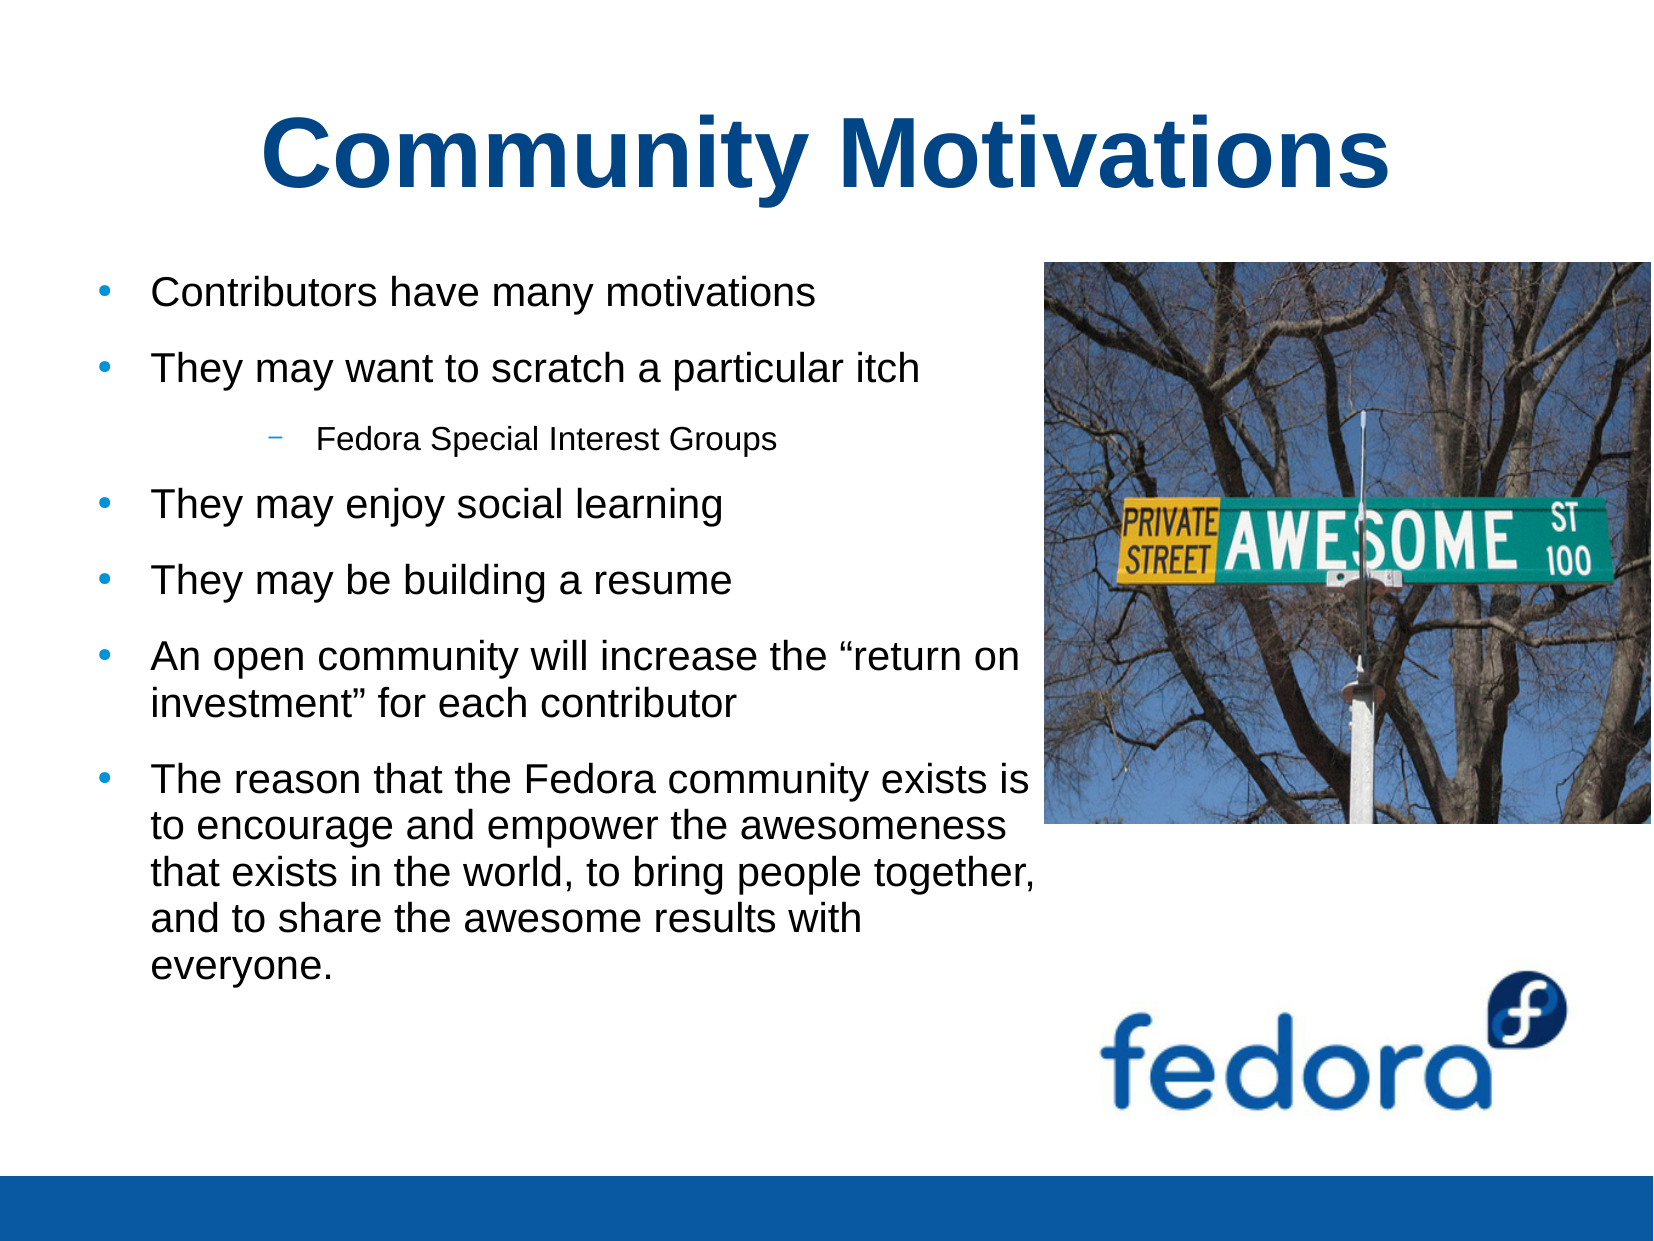

# Community Motivations
Contributors have many motivations
They may want to scratch a particular itch
Fedora Special Interest Groups
They may enjoy social learning
They may be building a resume
An open community will increase the “return on investment” for each contributor
The reason that the Fedora community exists is to encourage and empower the awesomeness that exists in the world, to bring people together, and to share the awesome results with everyone.